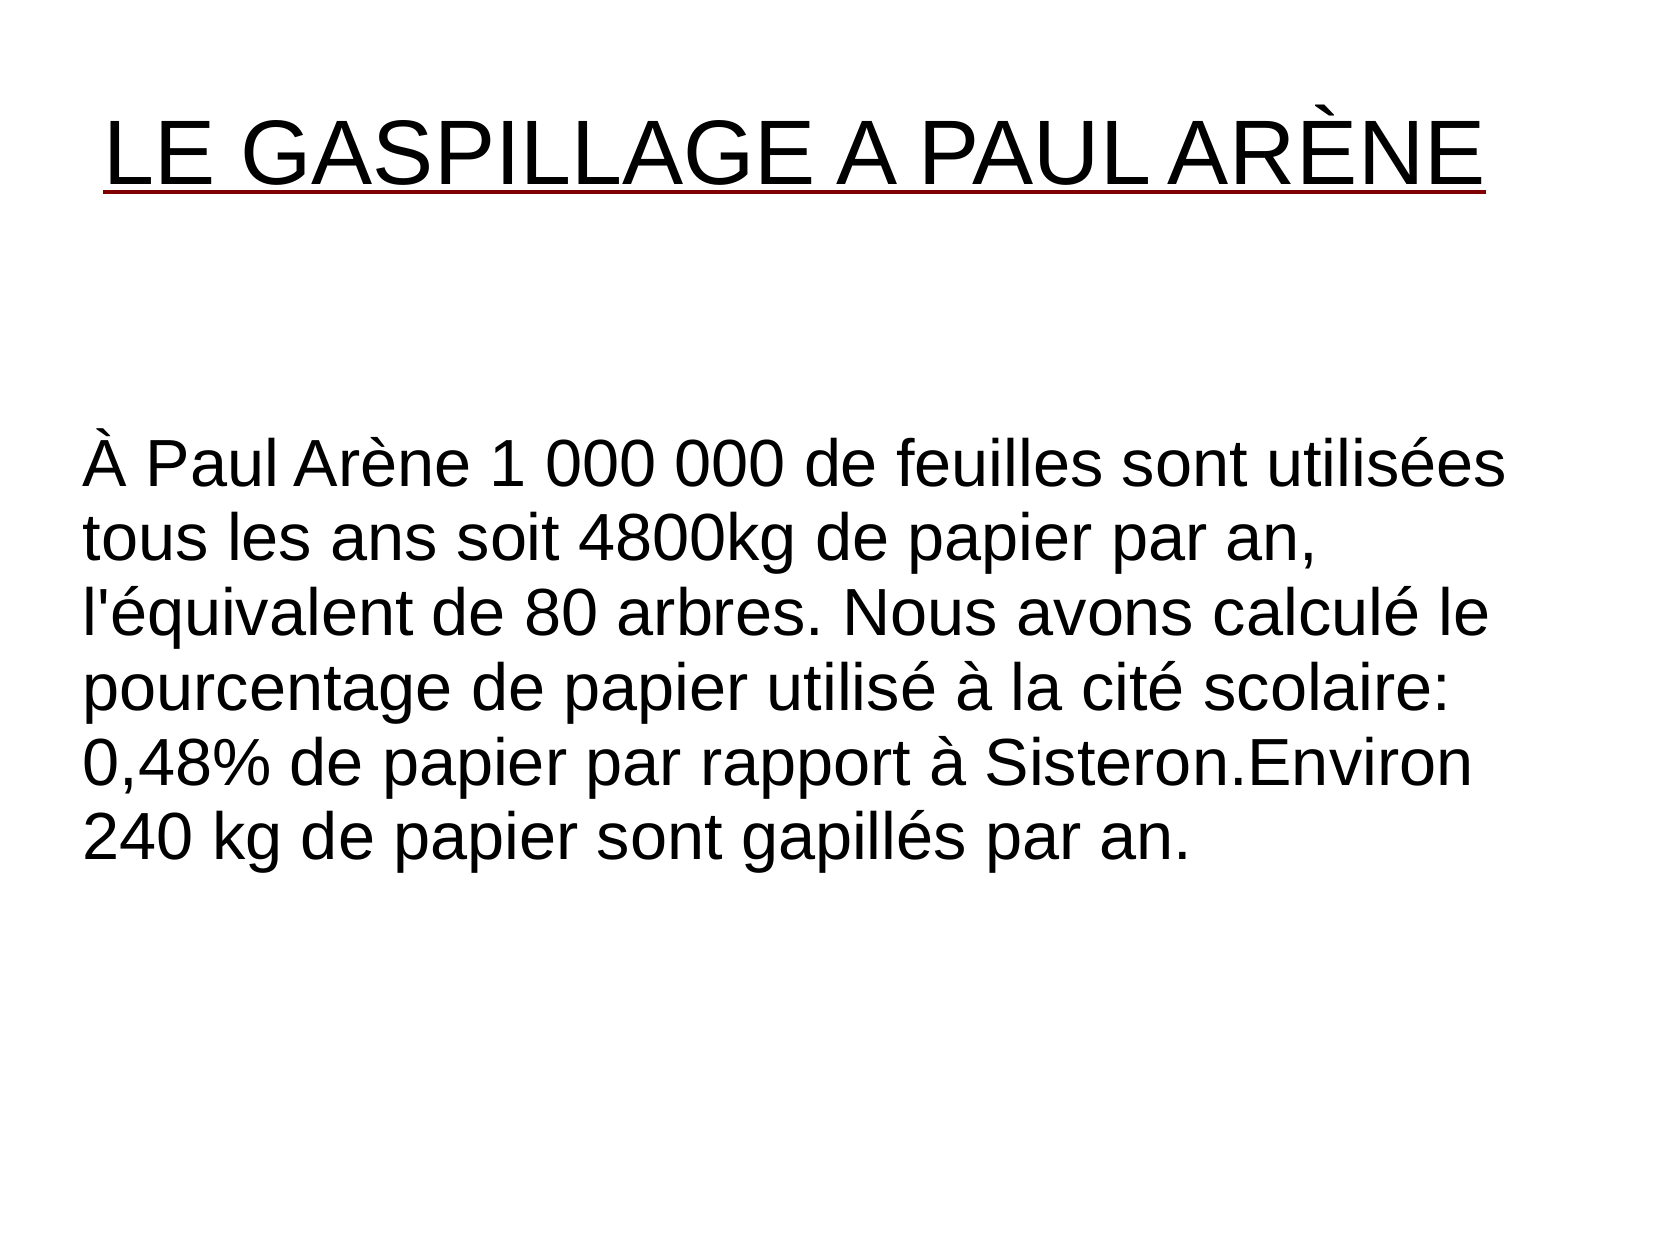

# LE GASPILLAGE A PAUL ARÈNE
À Paul Arène 1 000 000 de feuilles sont utilisées tous les ans soit 4800kg de papier par an, l'équivalent de 80 arbres. Nous avons calculé le pourcentage de papier utilisé à la cité scolaire: 0,48% de papier par rapport à Sisteron.Environ 240 kg de papier sont gapillés par an.